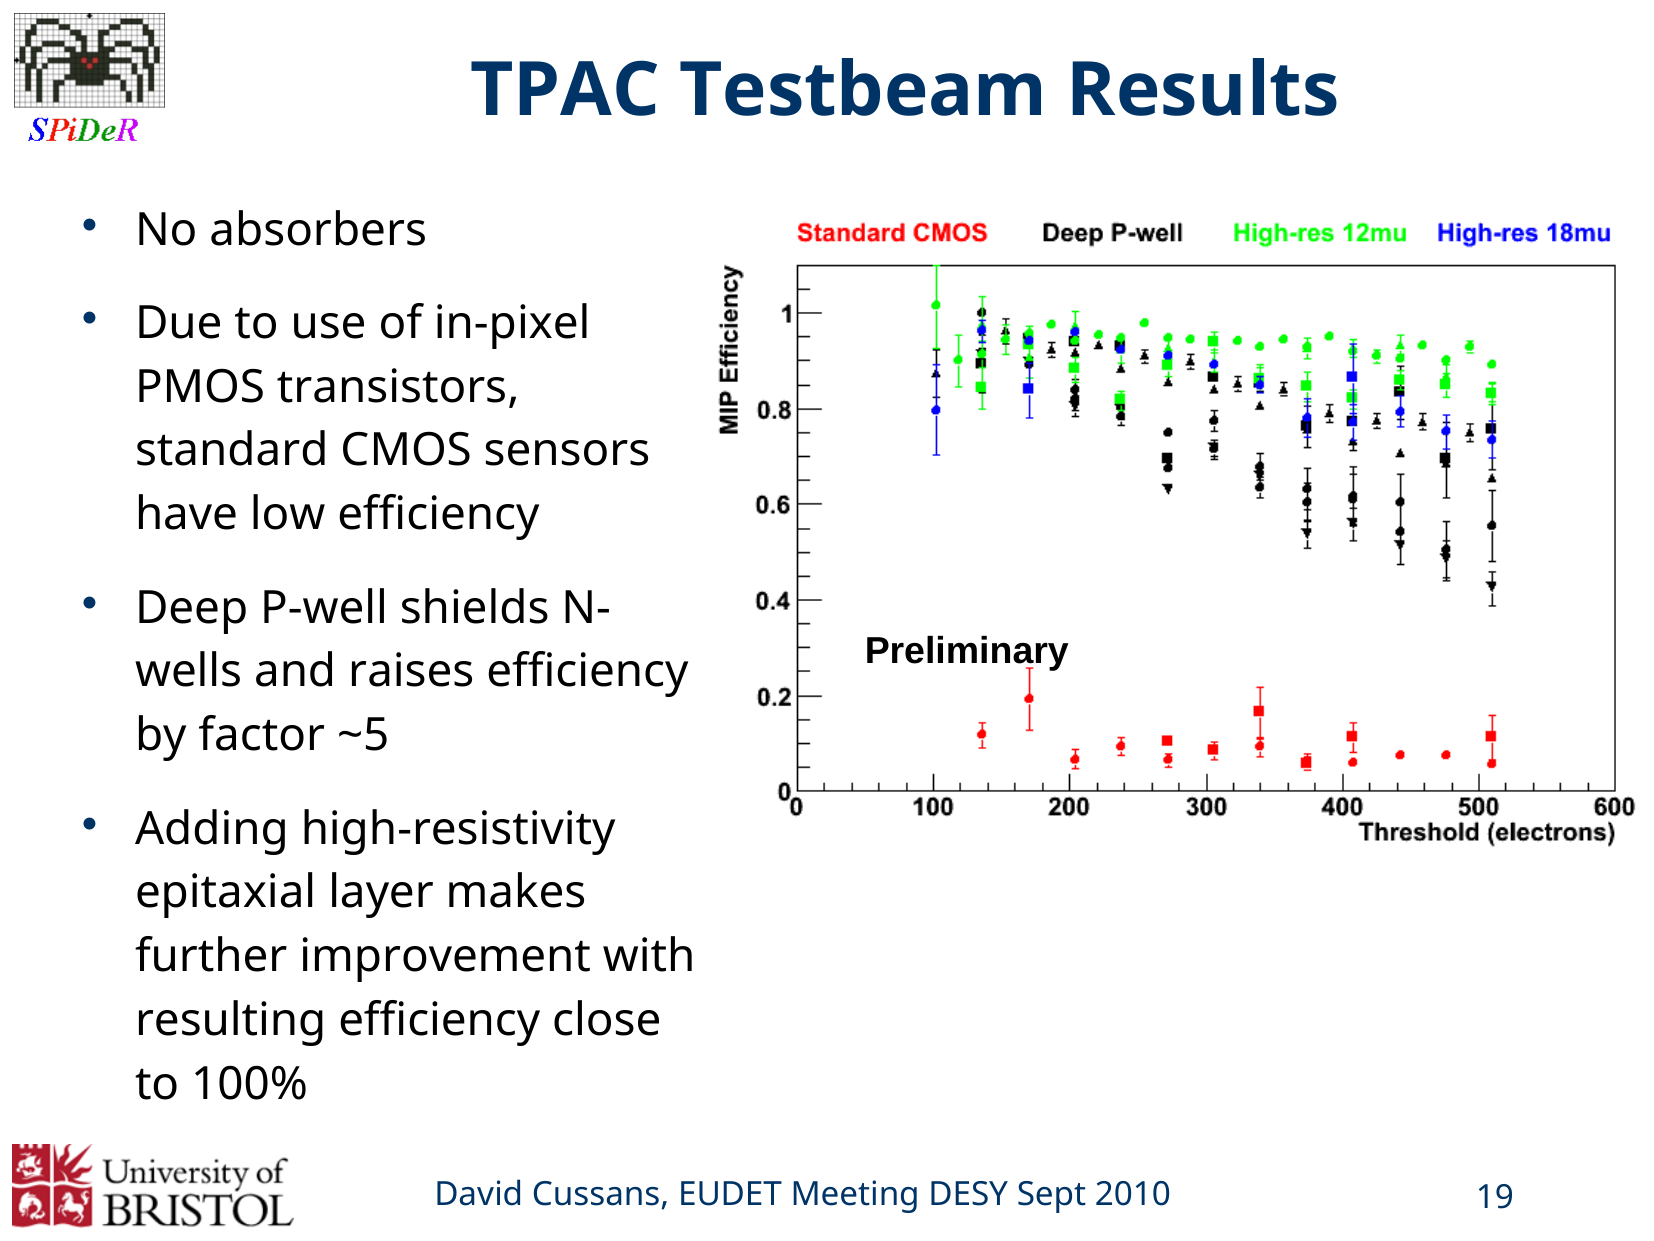

# TPAC Testbeam Results
No absorbers
Due to use of in-pixel PMOS transistors, standard CMOS sensors have low efficiency
Deep P-well shields N-wells and raises efficiency by factor ~5
Adding high-resistivity epitaxial layer makes further improvement with resulting efficiency close to 100%
Preliminary